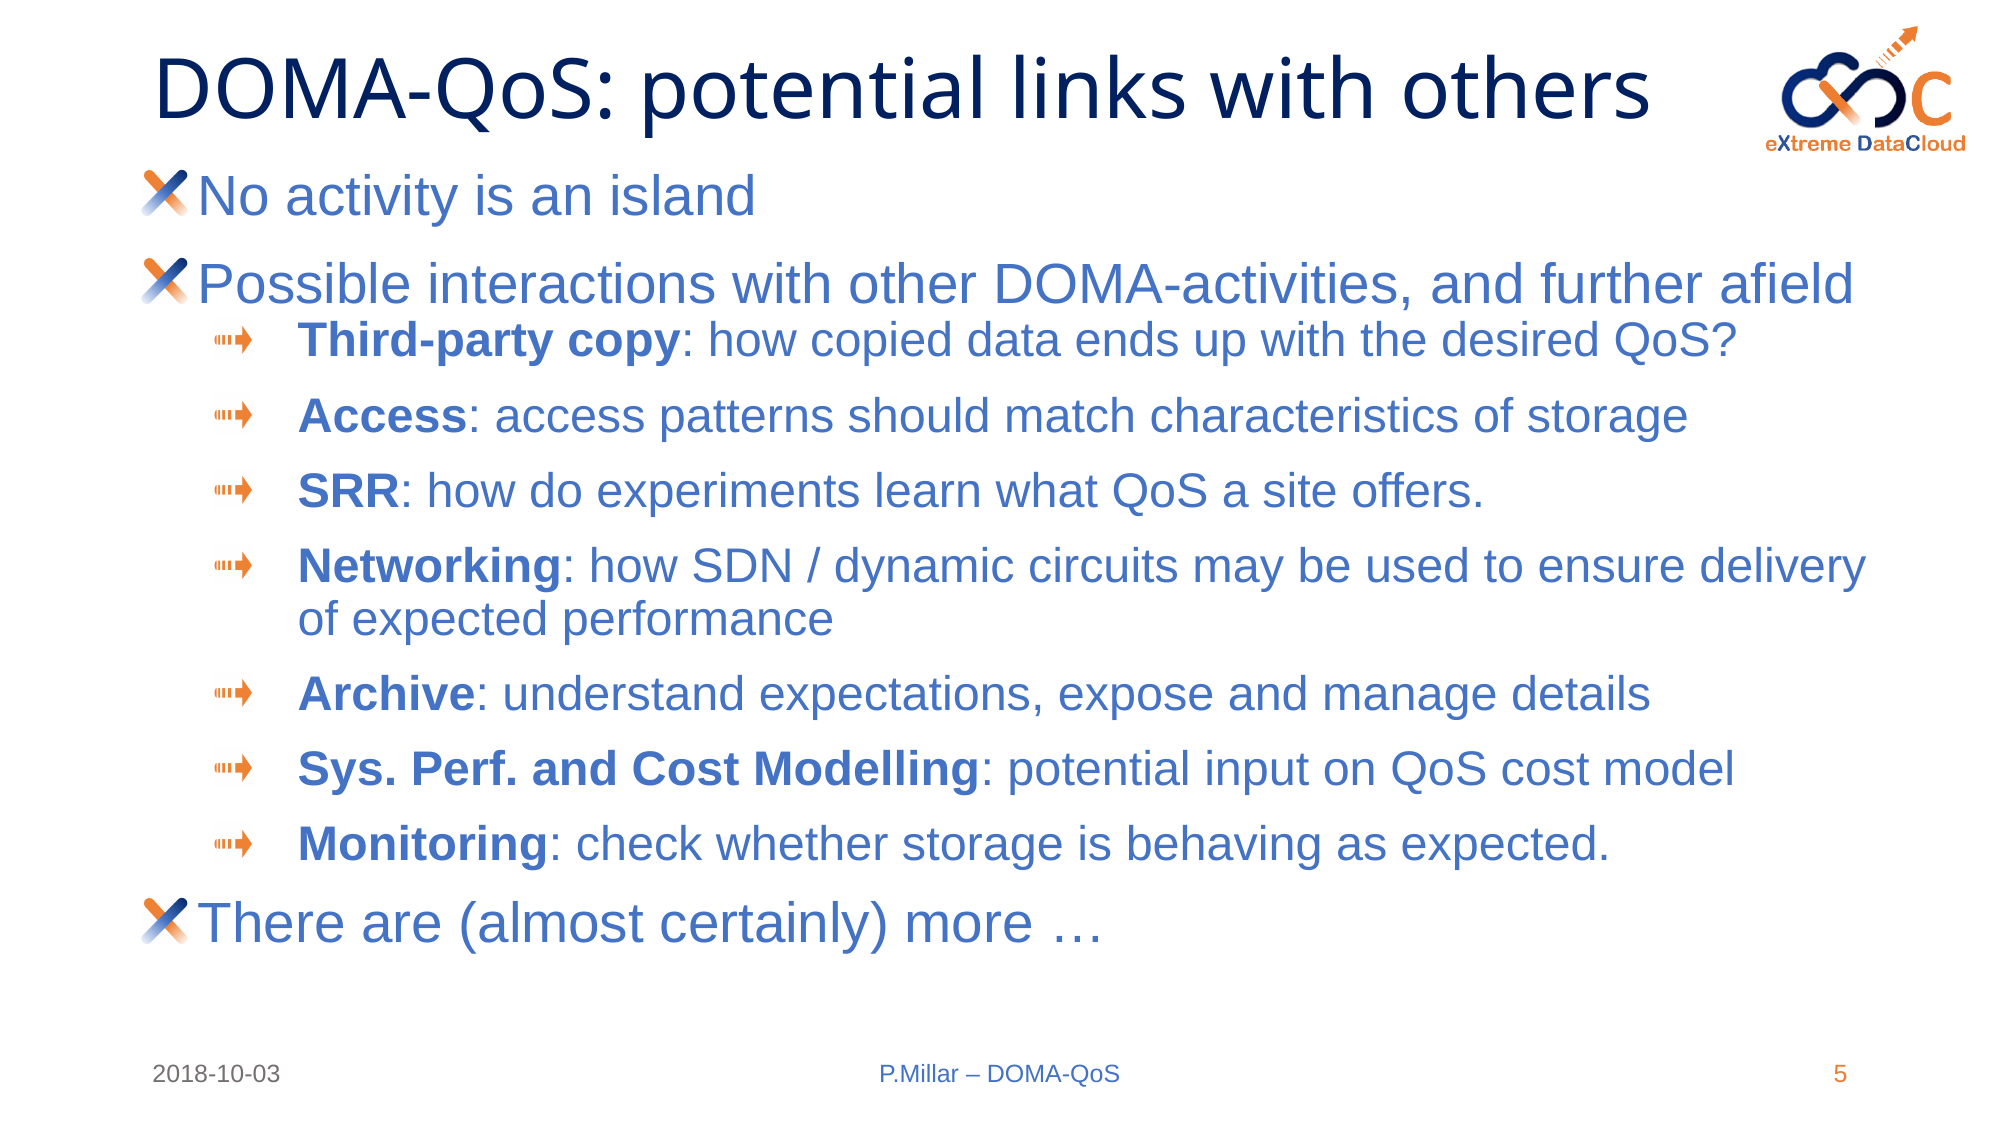

# DOMA-QoS: potential links with others
No activity is an island
Possible interactions with other DOMA-activities, and further afield
Third-party copy: how copied data ends up with the desired QoS?
Access: access patterns should match characteristics of storage
SRR: how do experiments learn what QoS a site offers.
Networking: how SDN / dynamic circuits may be used to ensure delivery of expected performance
Archive: understand expectations, expose and manage details
Sys. Perf. and Cost Modelling: potential input on QoS cost model
Monitoring: check whether storage is behaving as expected.
There are (almost certainly) more …
2018-10-03
P.Millar – DOMA-QoS